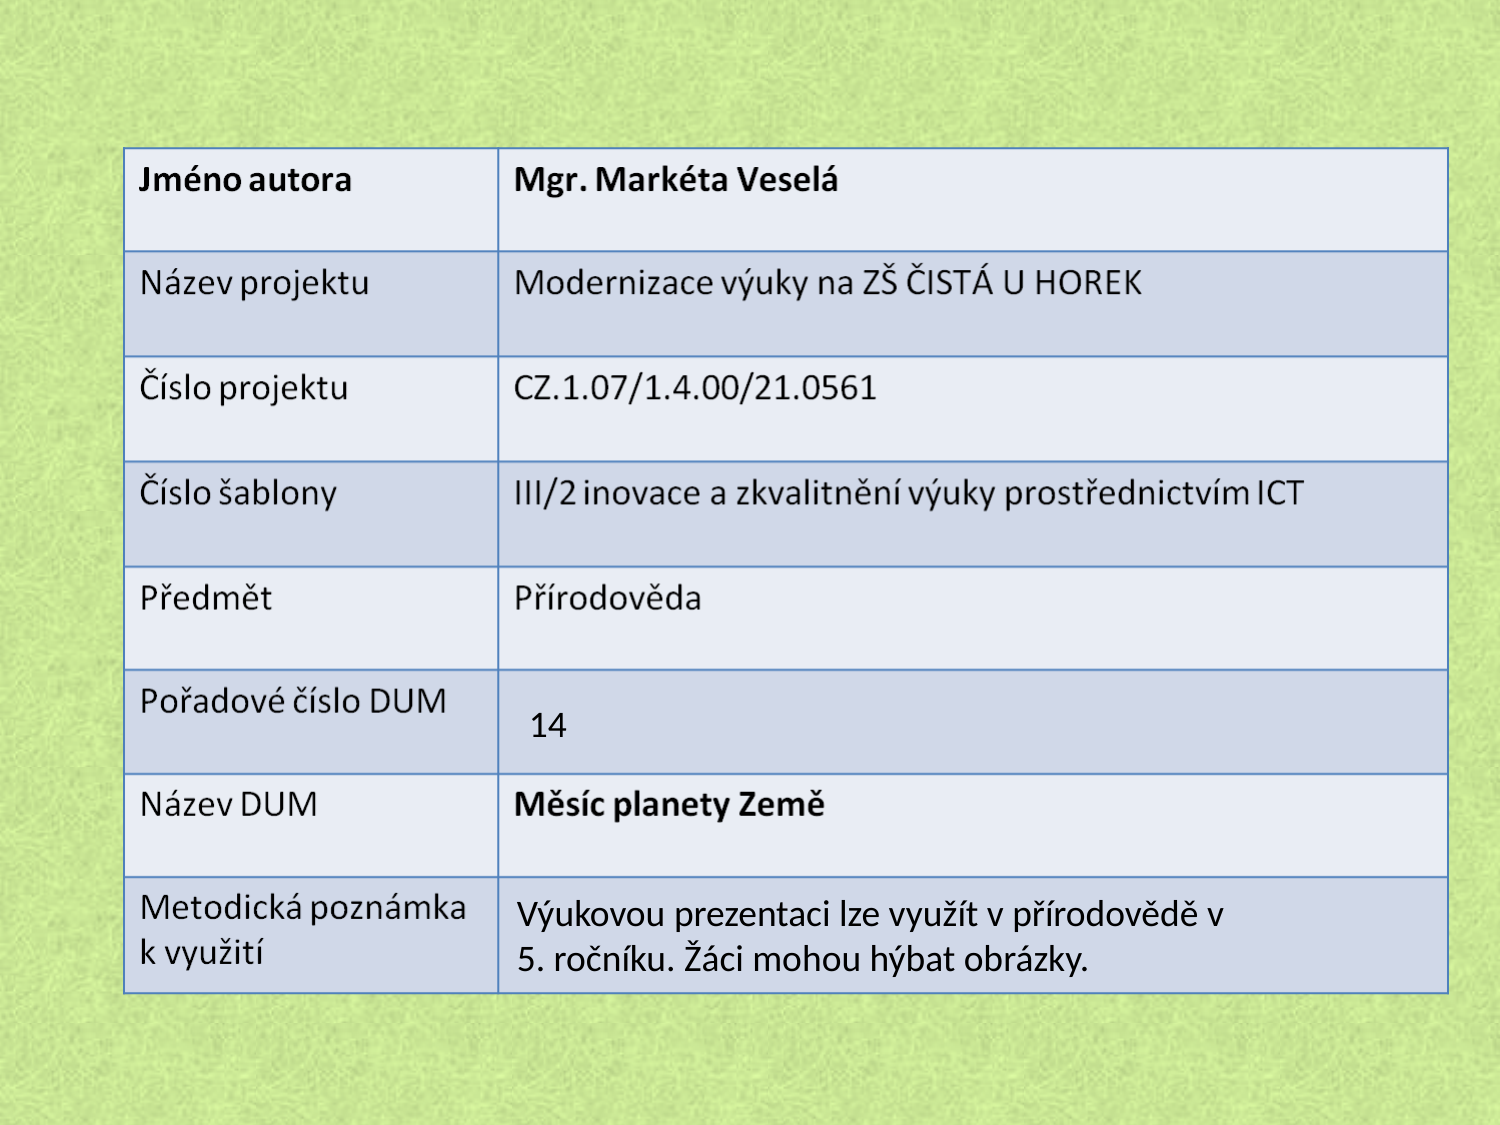

14
Výukovou prezentaci lze využít v přírodovědě v 5. ročníku. Žáci mohou hýbat obrázky.